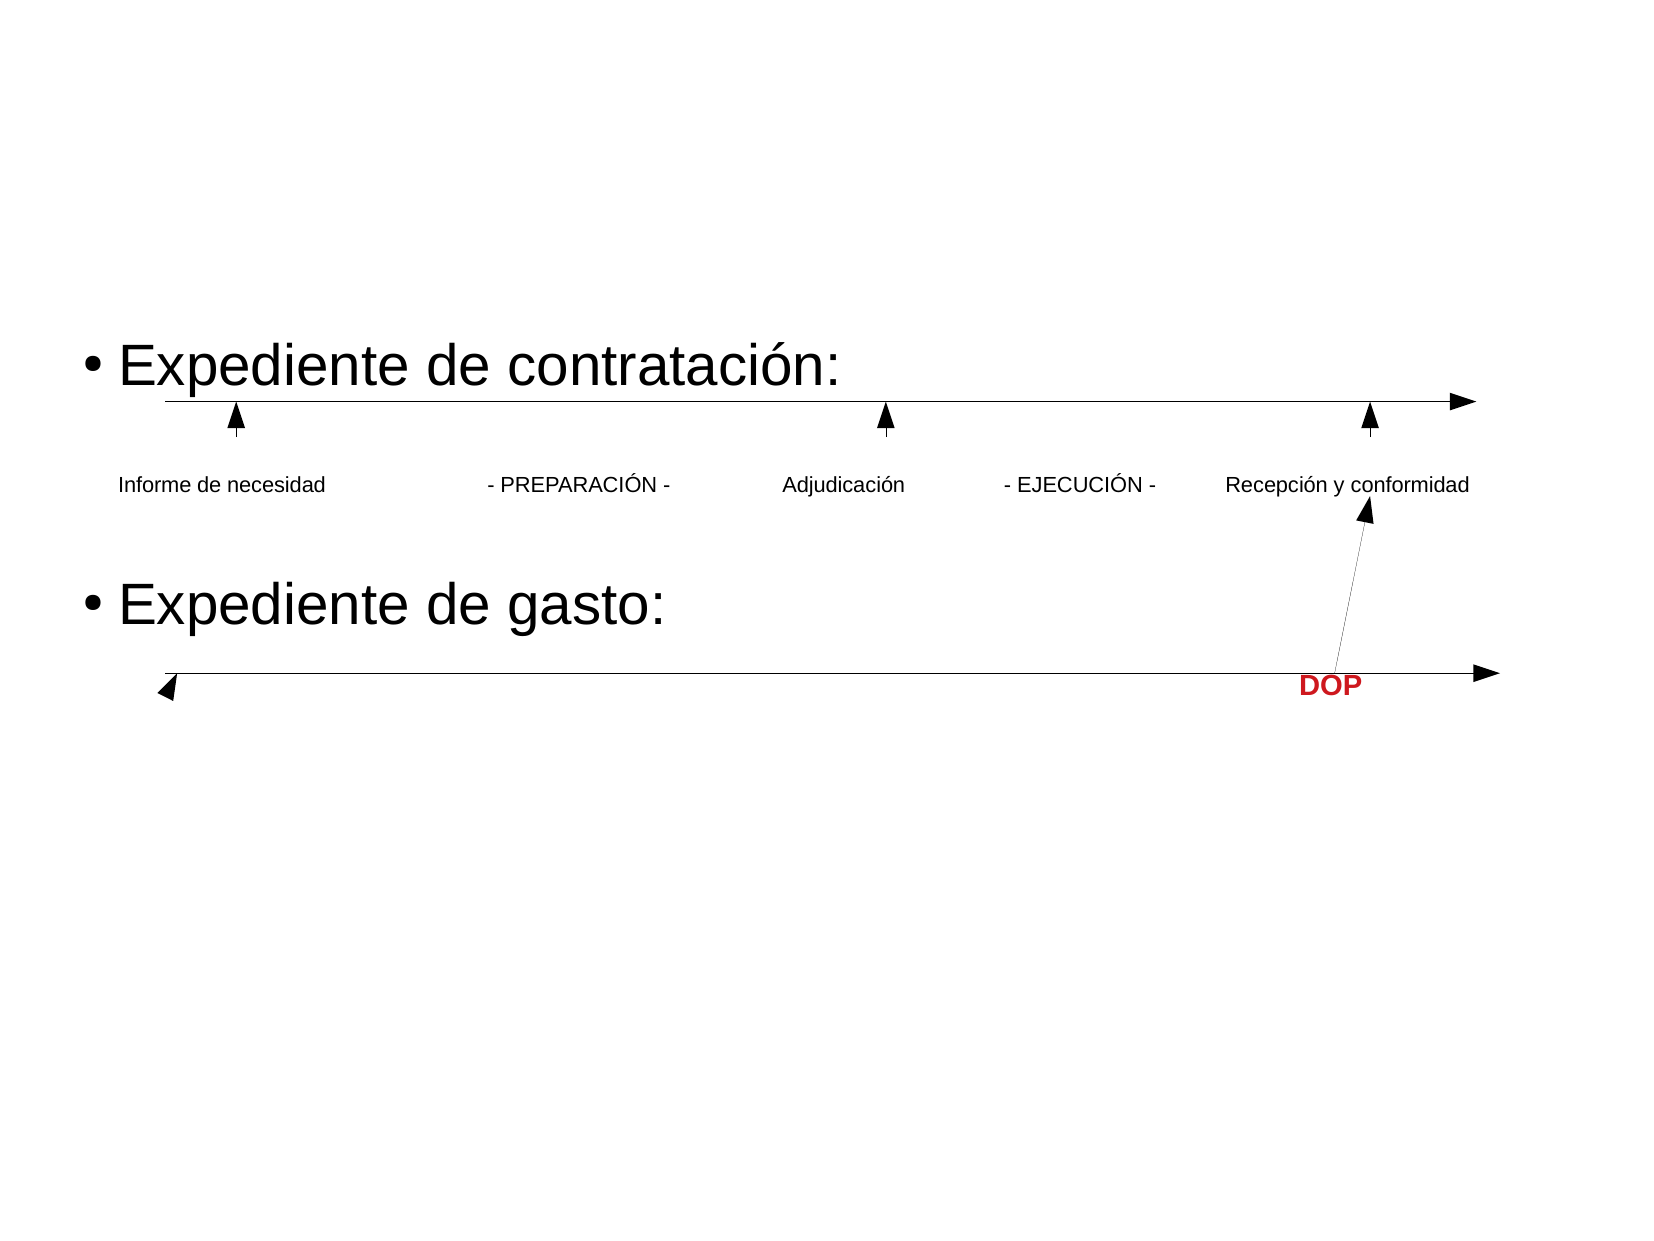

# Expediente de contratación:
Informe de necesidad			- PREPARACIÓN -		Adjudicación		- EJECUCIÓN - 	Recepción y conformidad
Expediente de gasto:
																DOP